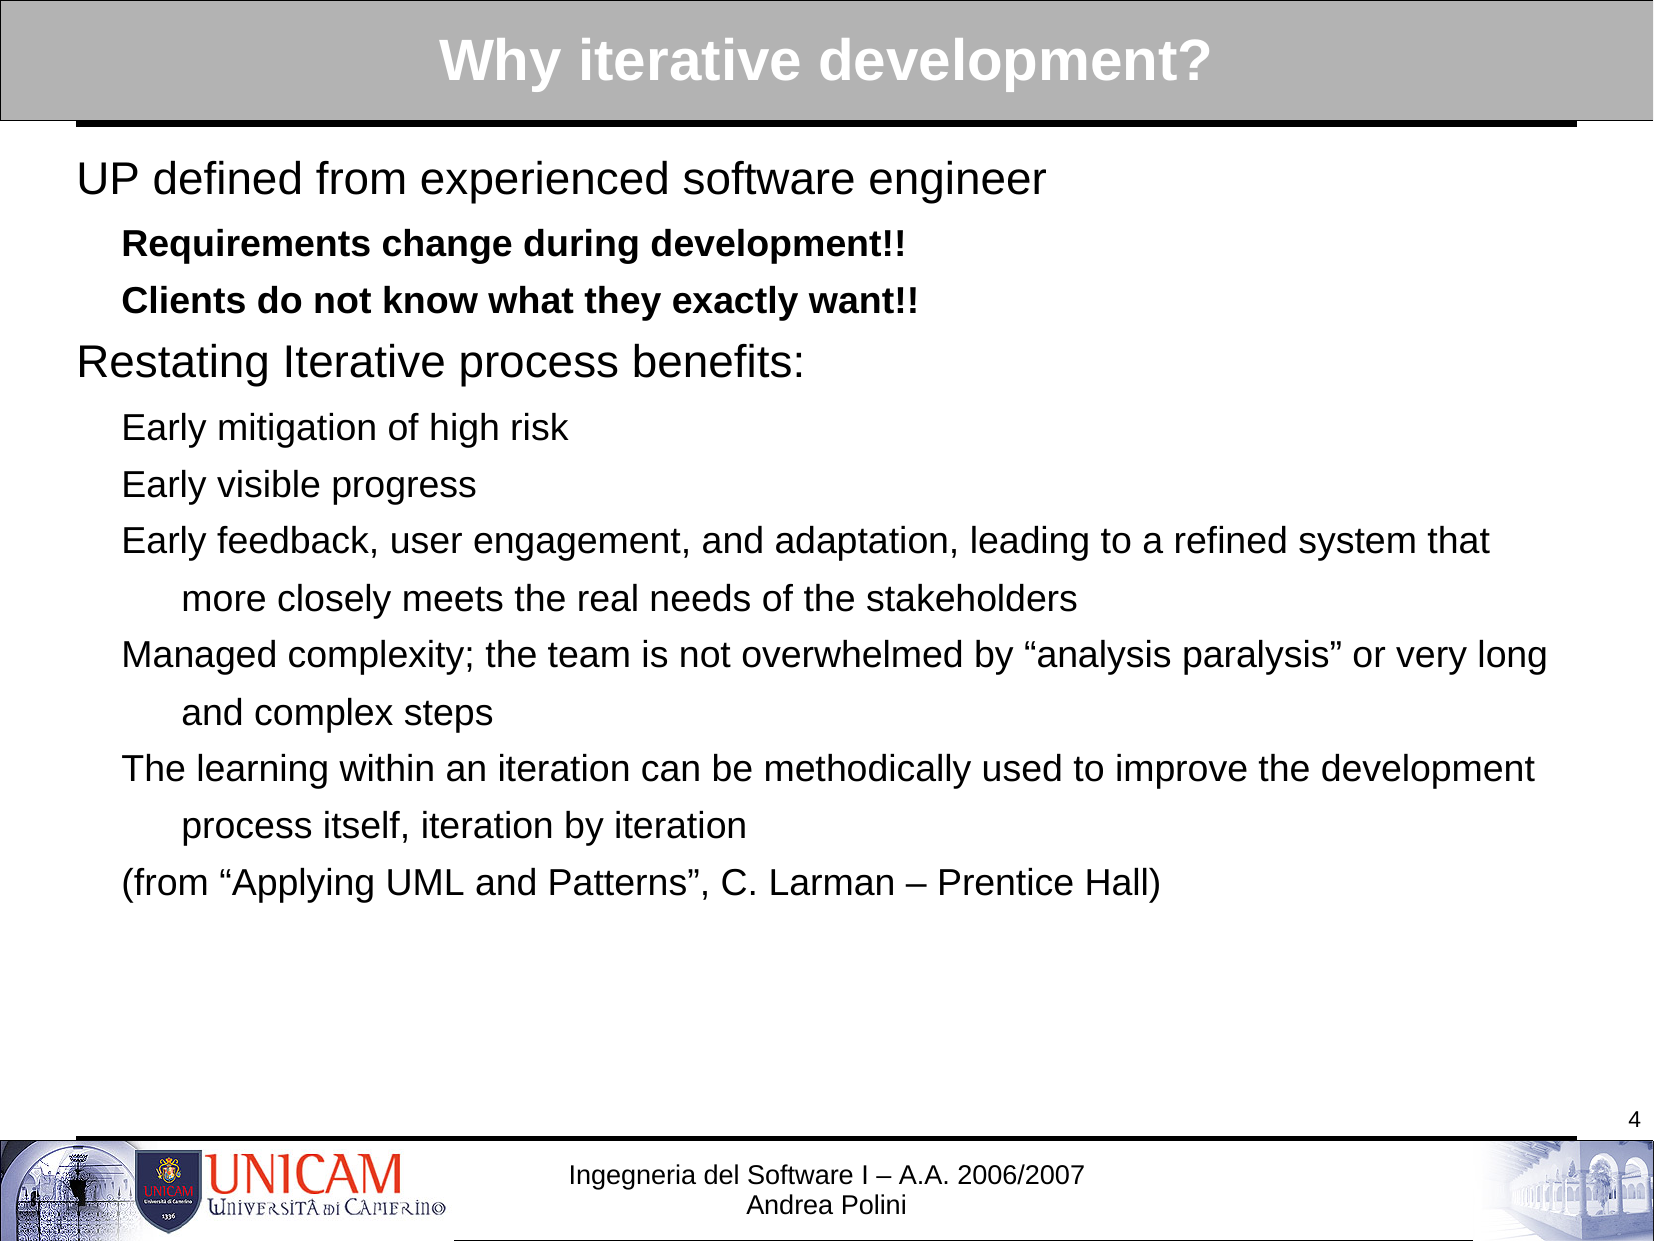

# Why iterative development?
UP defined from experienced software engineer
Requirements change during development!!
Clients do not know what they exactly want!!
Restating Iterative process benefits:
Early mitigation of high risk
Early visible progress
Early feedback, user engagement, and adaptation, leading to a refined system that more closely meets the real needs of the stakeholders
Managed complexity; the team is not overwhelmed by “analysis paralysis” or very long and complex steps
The learning within an iteration can be methodically used to improve the development process itself, iteration by iteration
(from “Applying UML and Patterns”, C. Larman – Prentice Hall)
4